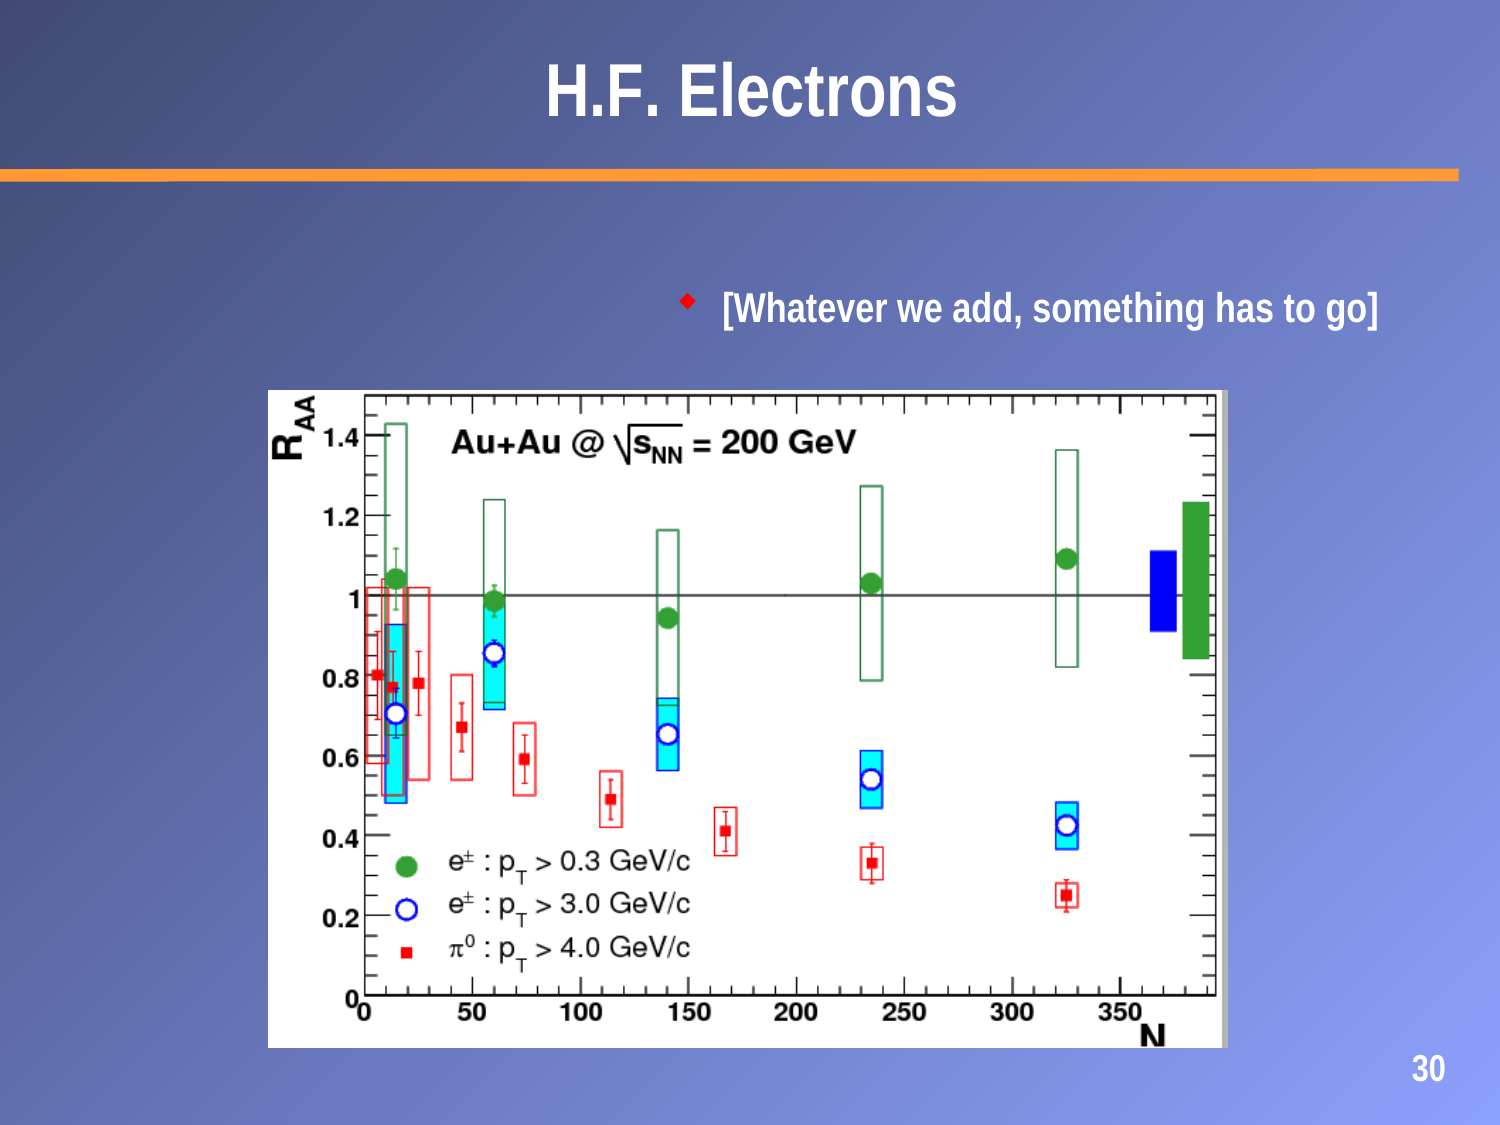

# H.F. Electrons
[Whatever we add, something has to go]
30